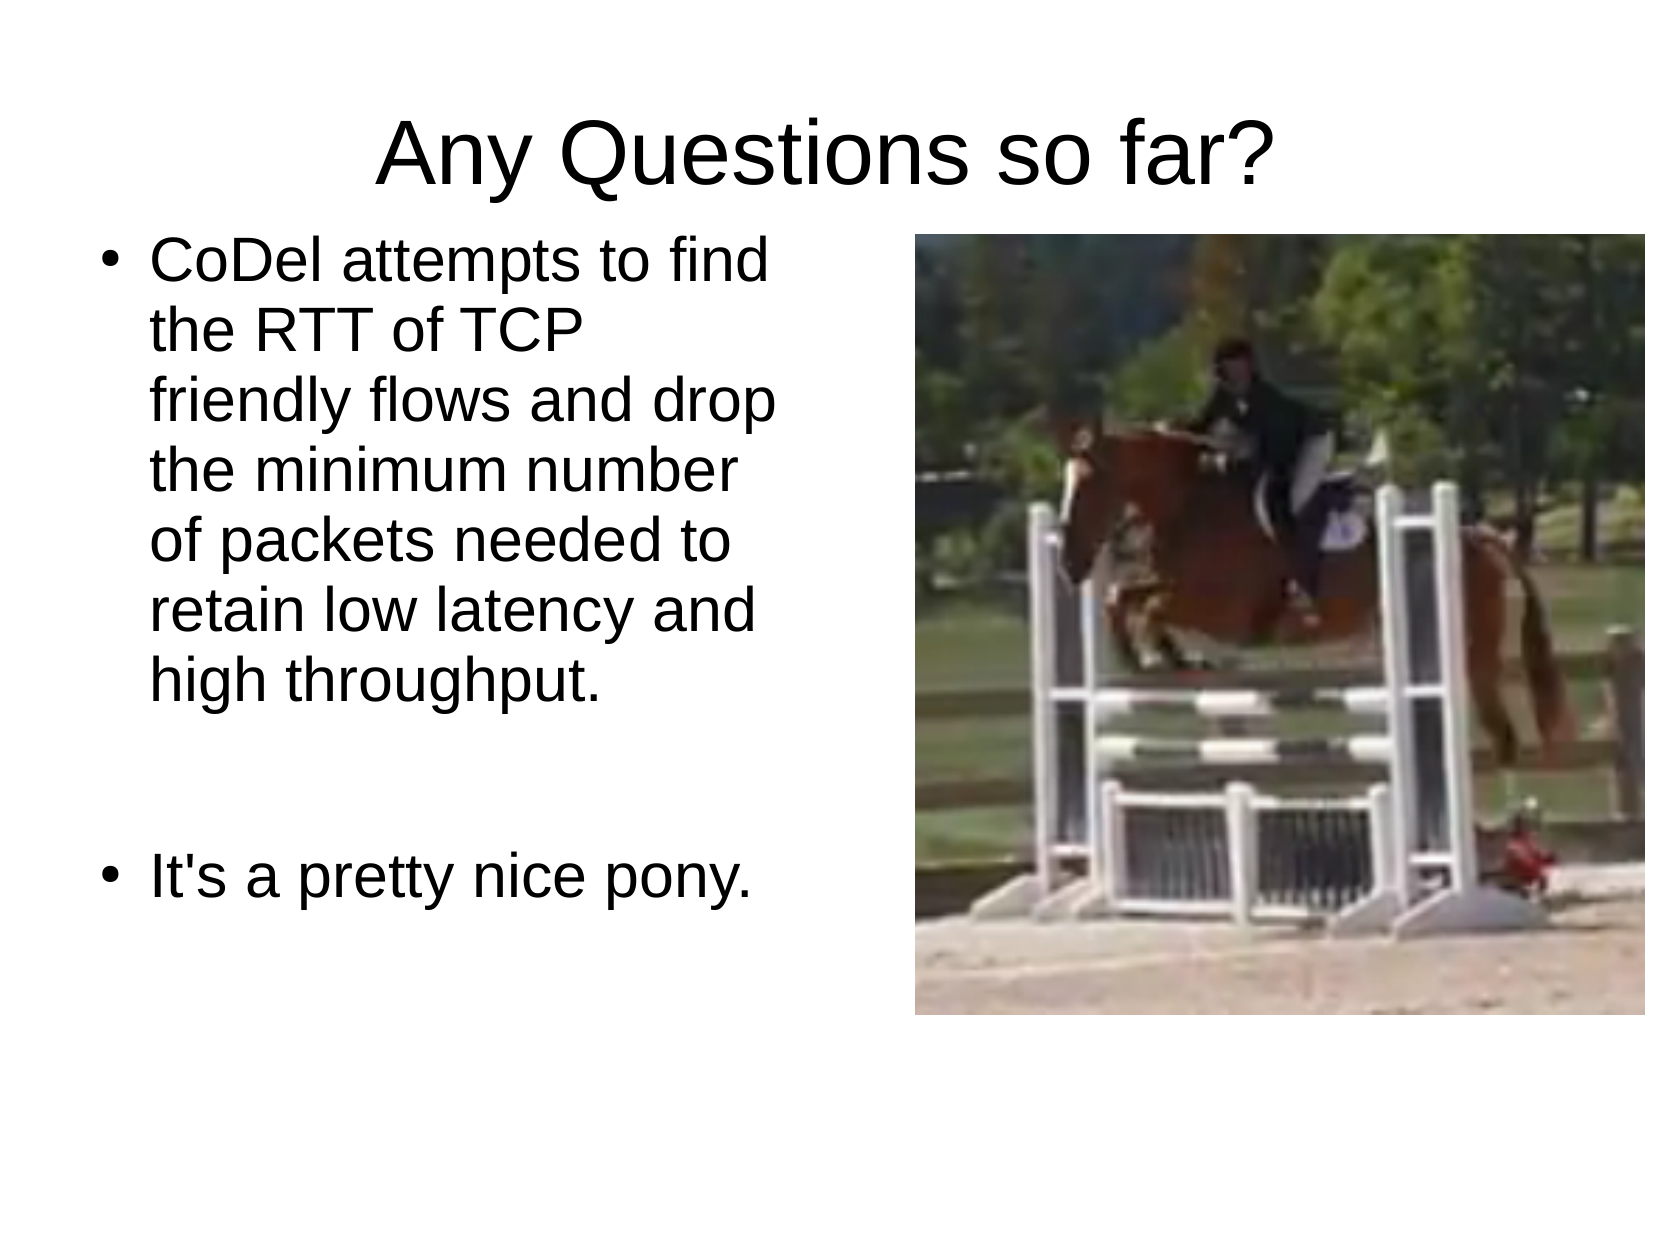

# Any Questions so far?
CoDel attempts to find the RTT of TCP friendly flows and drop the minimum number of packets needed to retain low latency and high throughput.
It's a pretty nice pony.